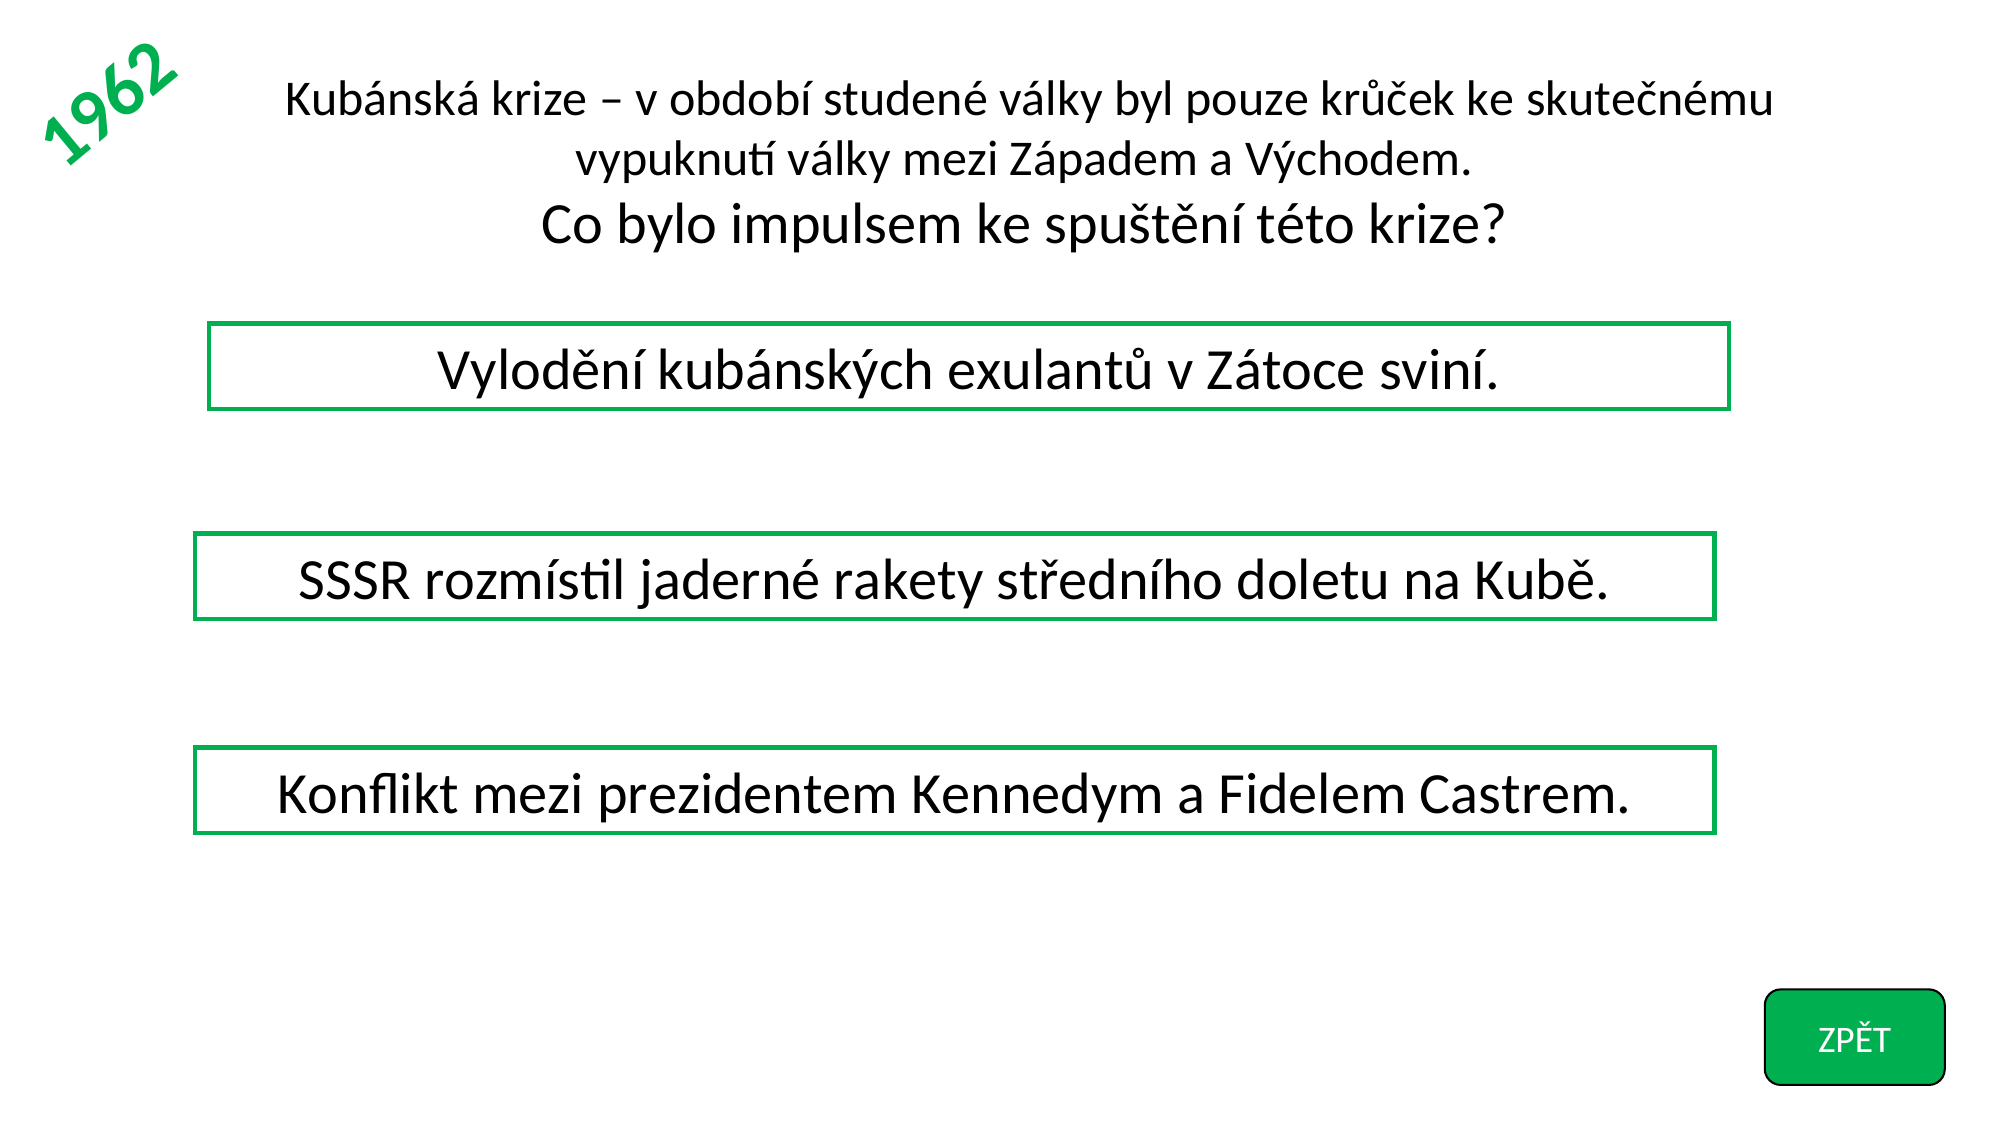

1962
 Kubánská krize – v období studené války byl pouze krůček ke skutečnému vypuknutí války mezi Západem a Východem.
Co bylo impulsem ke spuštění této krize?
Vylodění kubánských exulantů v Zátoce sviní.
SSSR rozmístil jaderné rakety středního doletu na Kubě.
Konflikt mezi prezidentem Kennedym a Fidelem Castrem.
ZPĚT